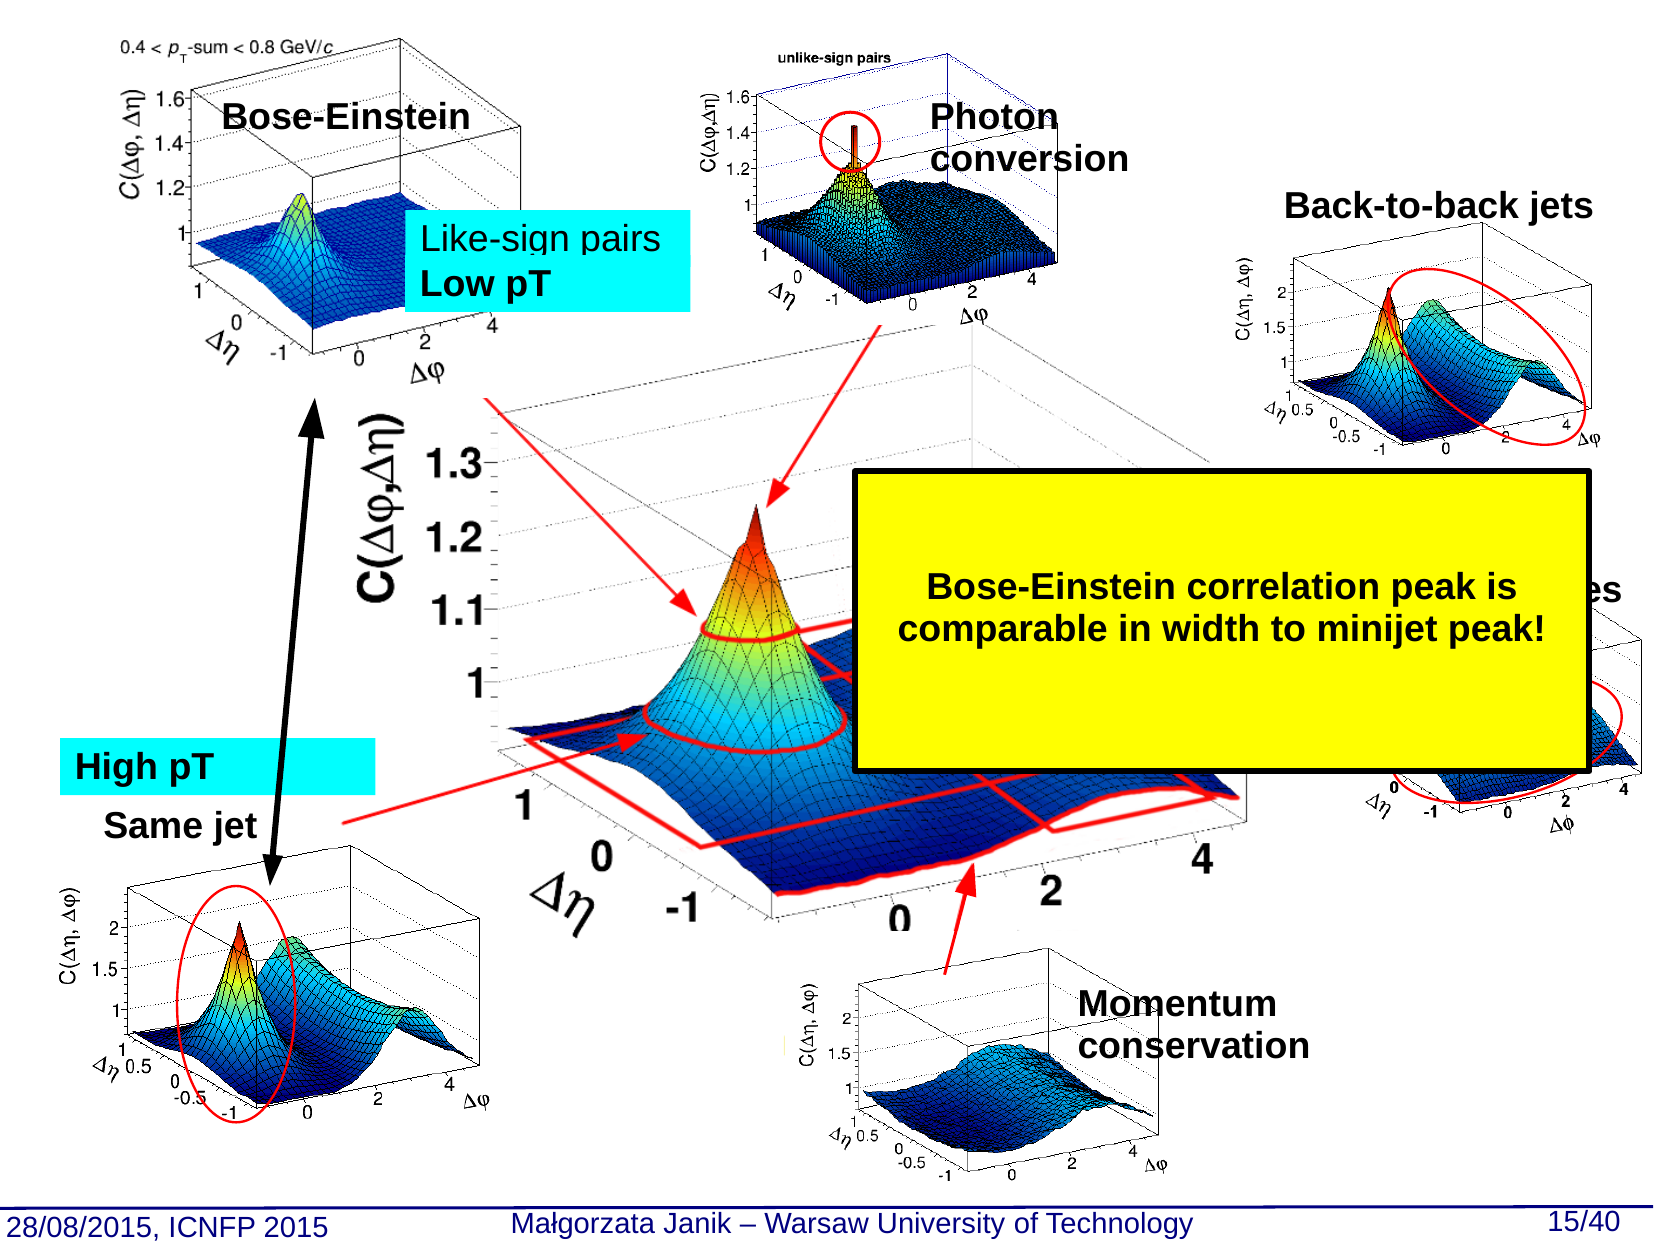

Bose-Einstein
Photon conversion
Back-to-back jets
Like-sign pairs
Low pT
Bose-Einstein correlation peak is comparable in width to minijet peak!
Resonances
High pT
Same jet
Momentum conservation